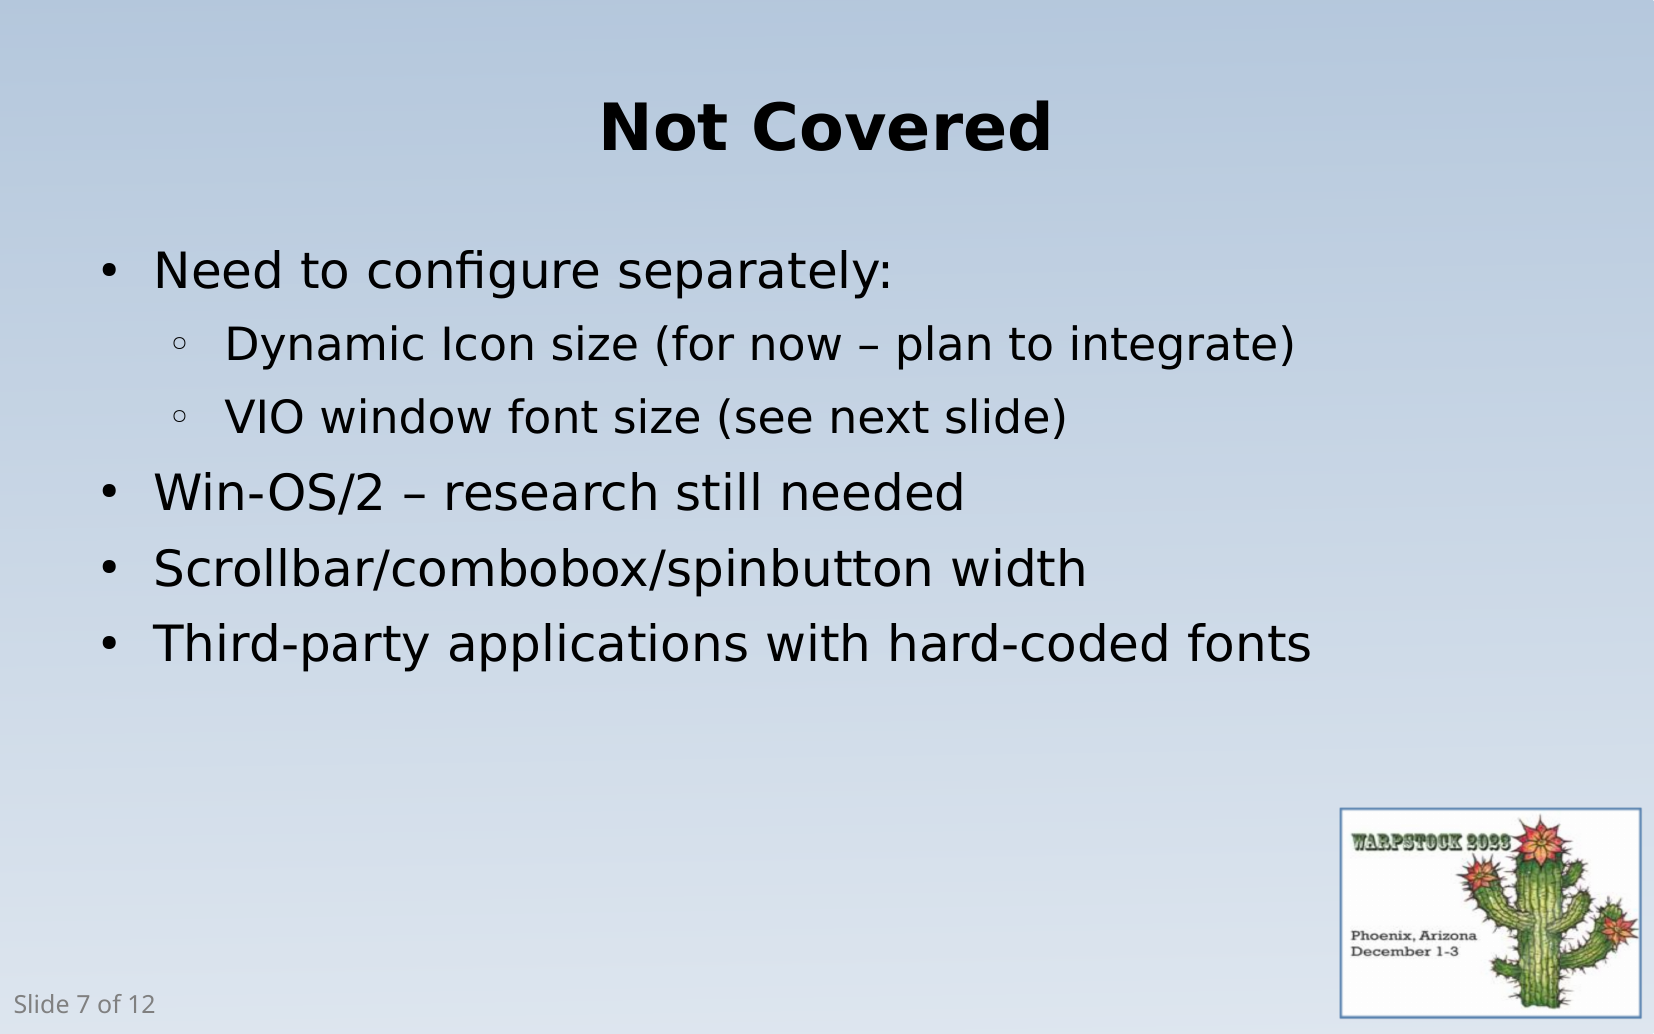

# Not Covered
Need to configure separately:
Dynamic Icon size (for now – plan to integrate)
VIO window font size (see next slide)
Win-OS/2 – research still needed
Scrollbar/combobox/spinbutton width
Third-party applications with hard-coded fonts
Slide of <count>